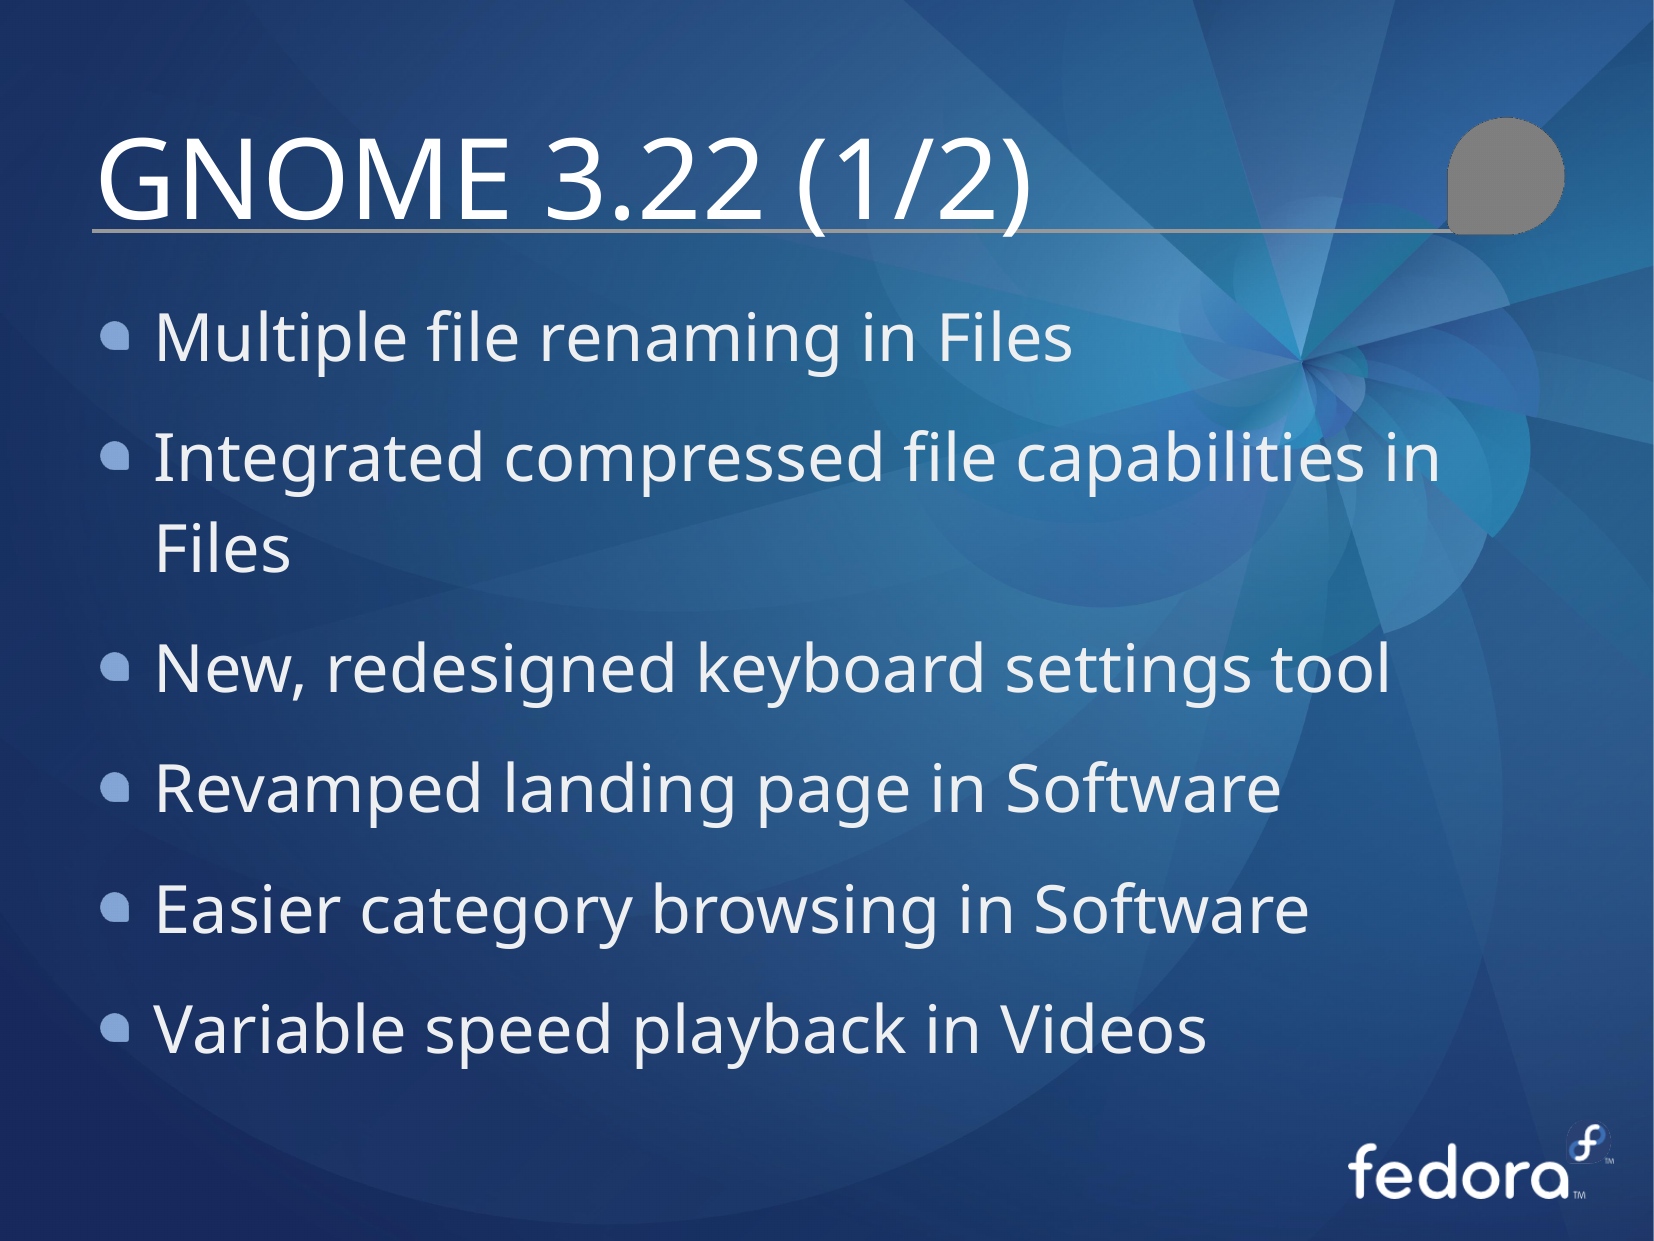

GNOME 3.22 (1/2)
# Multiple file renaming in Files
Integrated compressed file capabilities in Files
New, redesigned keyboard settings tool
Revamped landing page in Software
Easier category browsing in Software
Variable speed playback in Videos